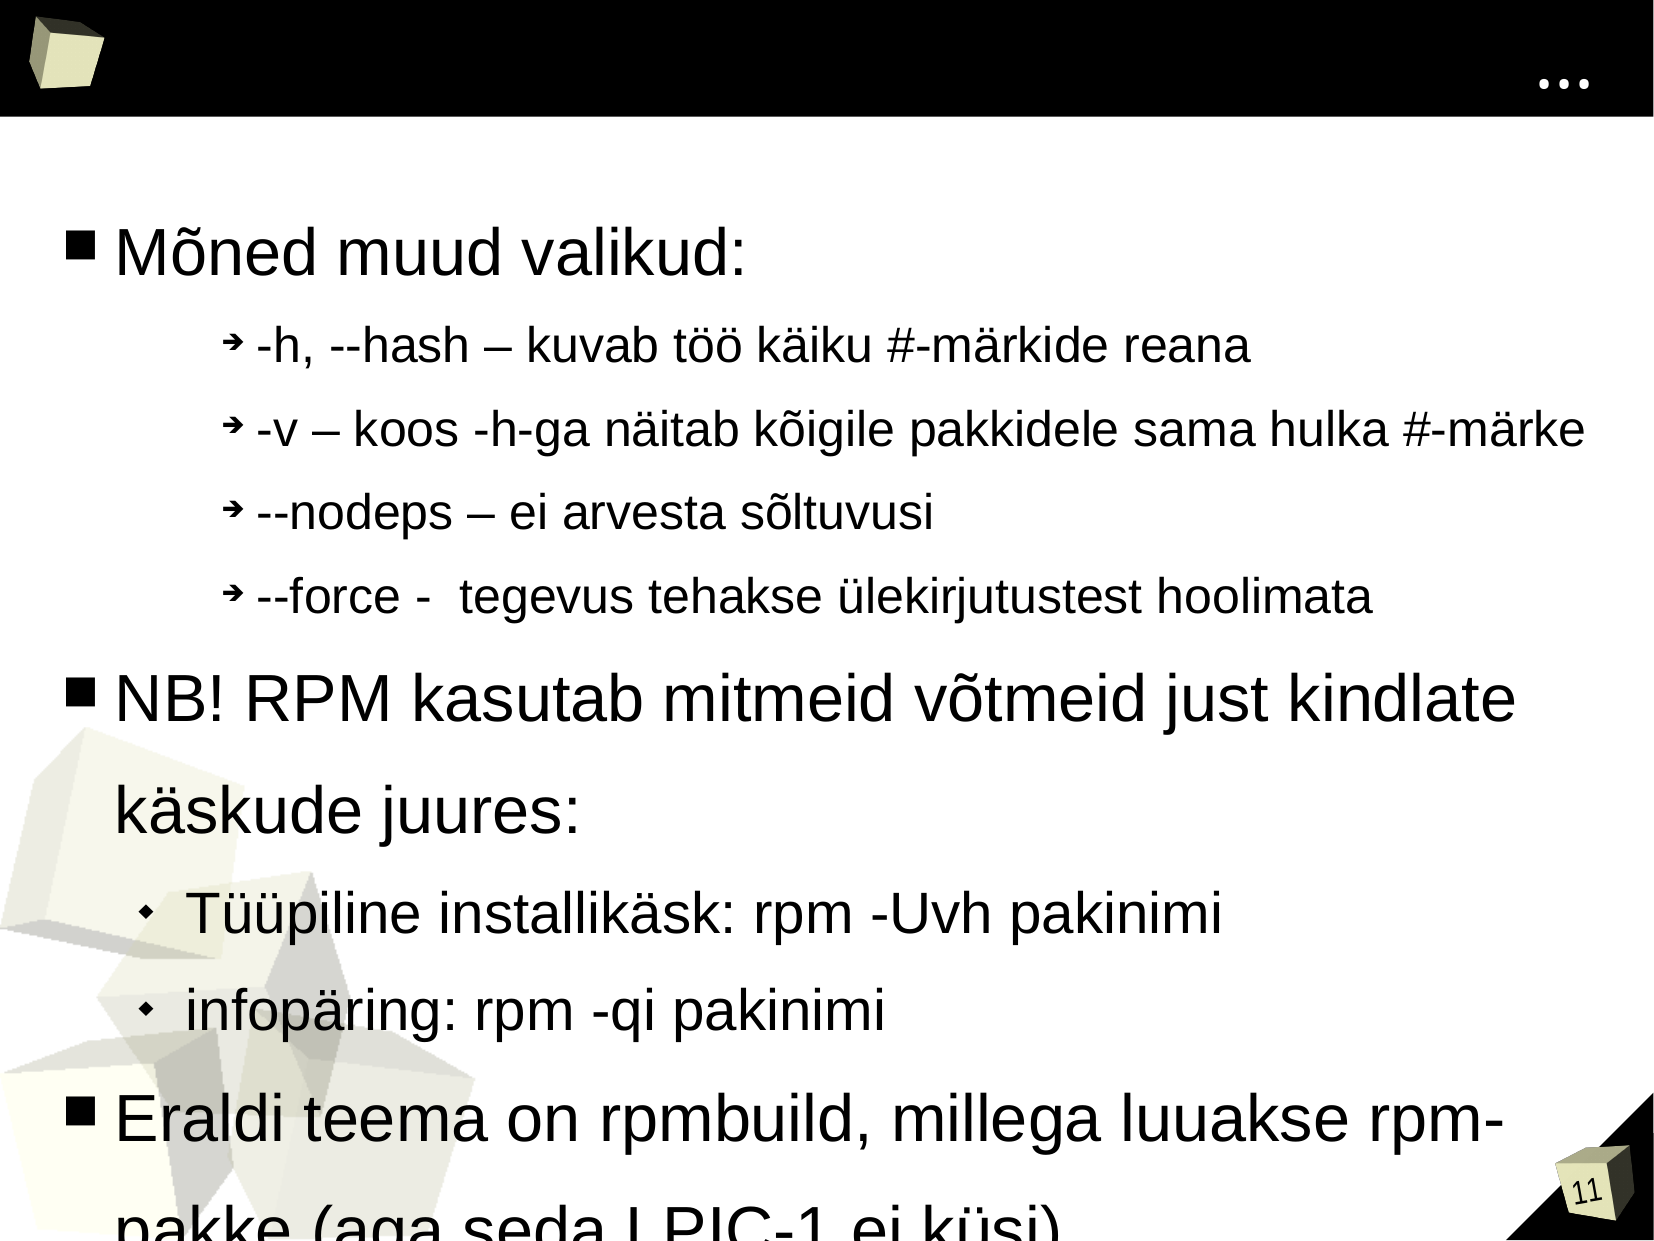

# ...
Mõned muud valikud:
-h, --hash – kuvab töö käiku #-märkide reana
-v – koos -h-ga näitab kõigile pakkidele sama hulka #-märke
--nodeps – ei arvesta sõltuvusi
--force - tegevus tehakse ülekirjutustest hoolimata
NB! RPM kasutab mitmeid võtmeid just kindlate käskude juures:
Tüüpiline installikäsk: rpm -Uvh pakinimi
infopäring: rpm -qi pakinimi
Eraldi teema on rpmbuild, millega luuakse rpm-pakke (aga seda LPIC-1 ei küsi)